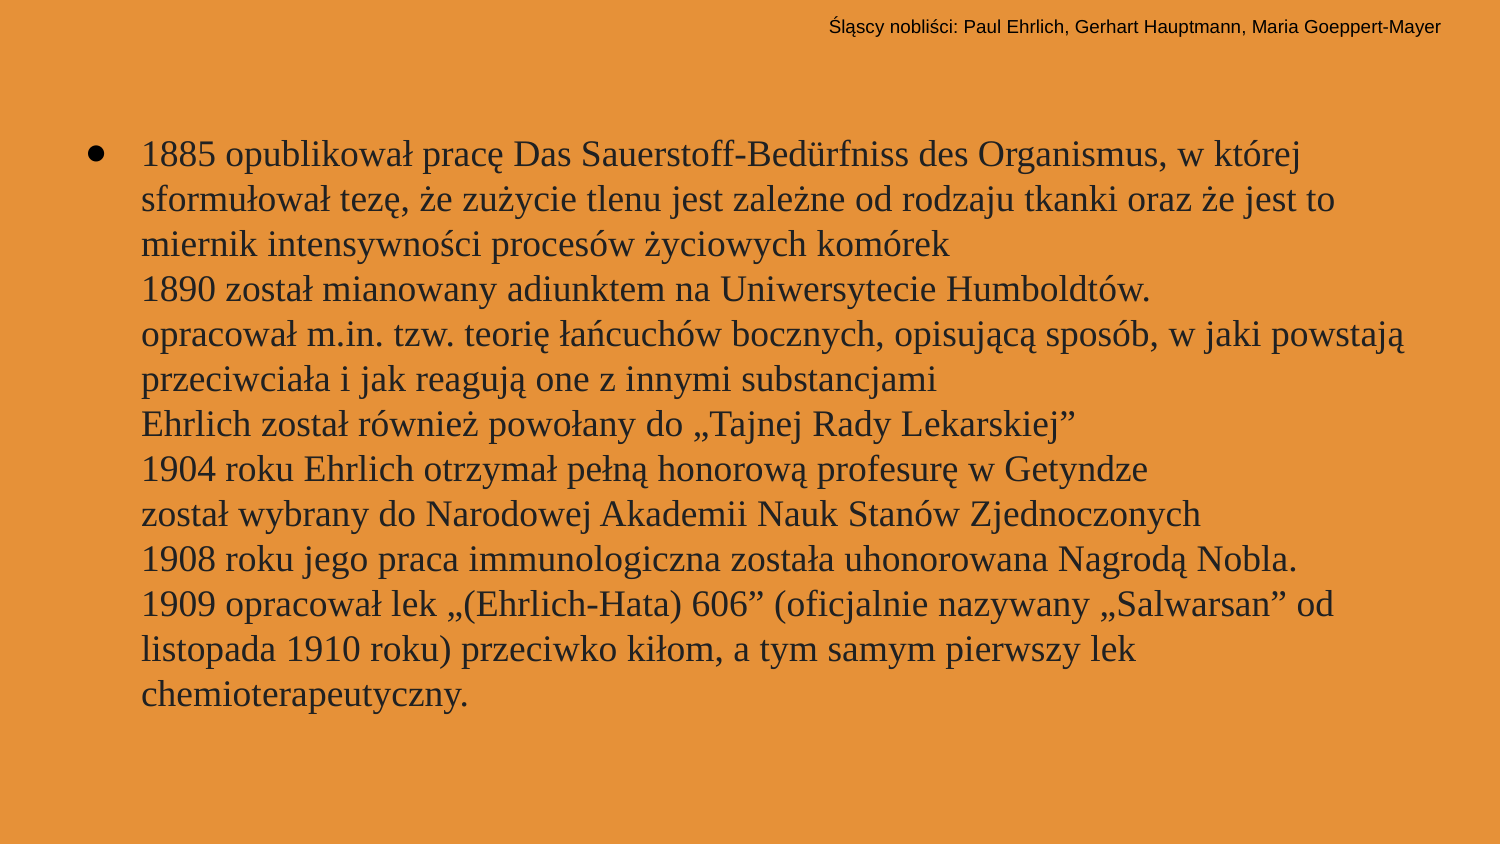

# 1885 opublikował pracę Das Sauerstoff-Bedürfniss des Organismus, w której sformułował tezę, że zużycie tlenu jest zależne od rodzaju tkanki oraz że jest to miernik intensywności procesów życiowych komórek 1890 został mianowany adiunktem na Uniwersytecie Humboldtów. opracował m.in. tzw. teorię łańcuchów bocznych, opisującą sposób, w jaki powstają przeciwciała i jak reagują one z innymi substancjami Ehrlich został również powołany do „Tajnej Rady Lekarskiej” 1904 roku Ehrlich otrzymał pełną honorową profesurę w Getyndze został wybrany do Narodowej Akademii Nauk Stanów Zjednoczonych 1908 roku jego praca immunologiczna została uhonorowana Nagrodą Nobla. 1909 opracował lek „(Ehrlich-Hata) 606” (oficjalnie nazywany „Salwarsan” od listopada 1910 roku) przeciwko kiłom, a tym samym pierwszy lek chemioterapeutyczny.